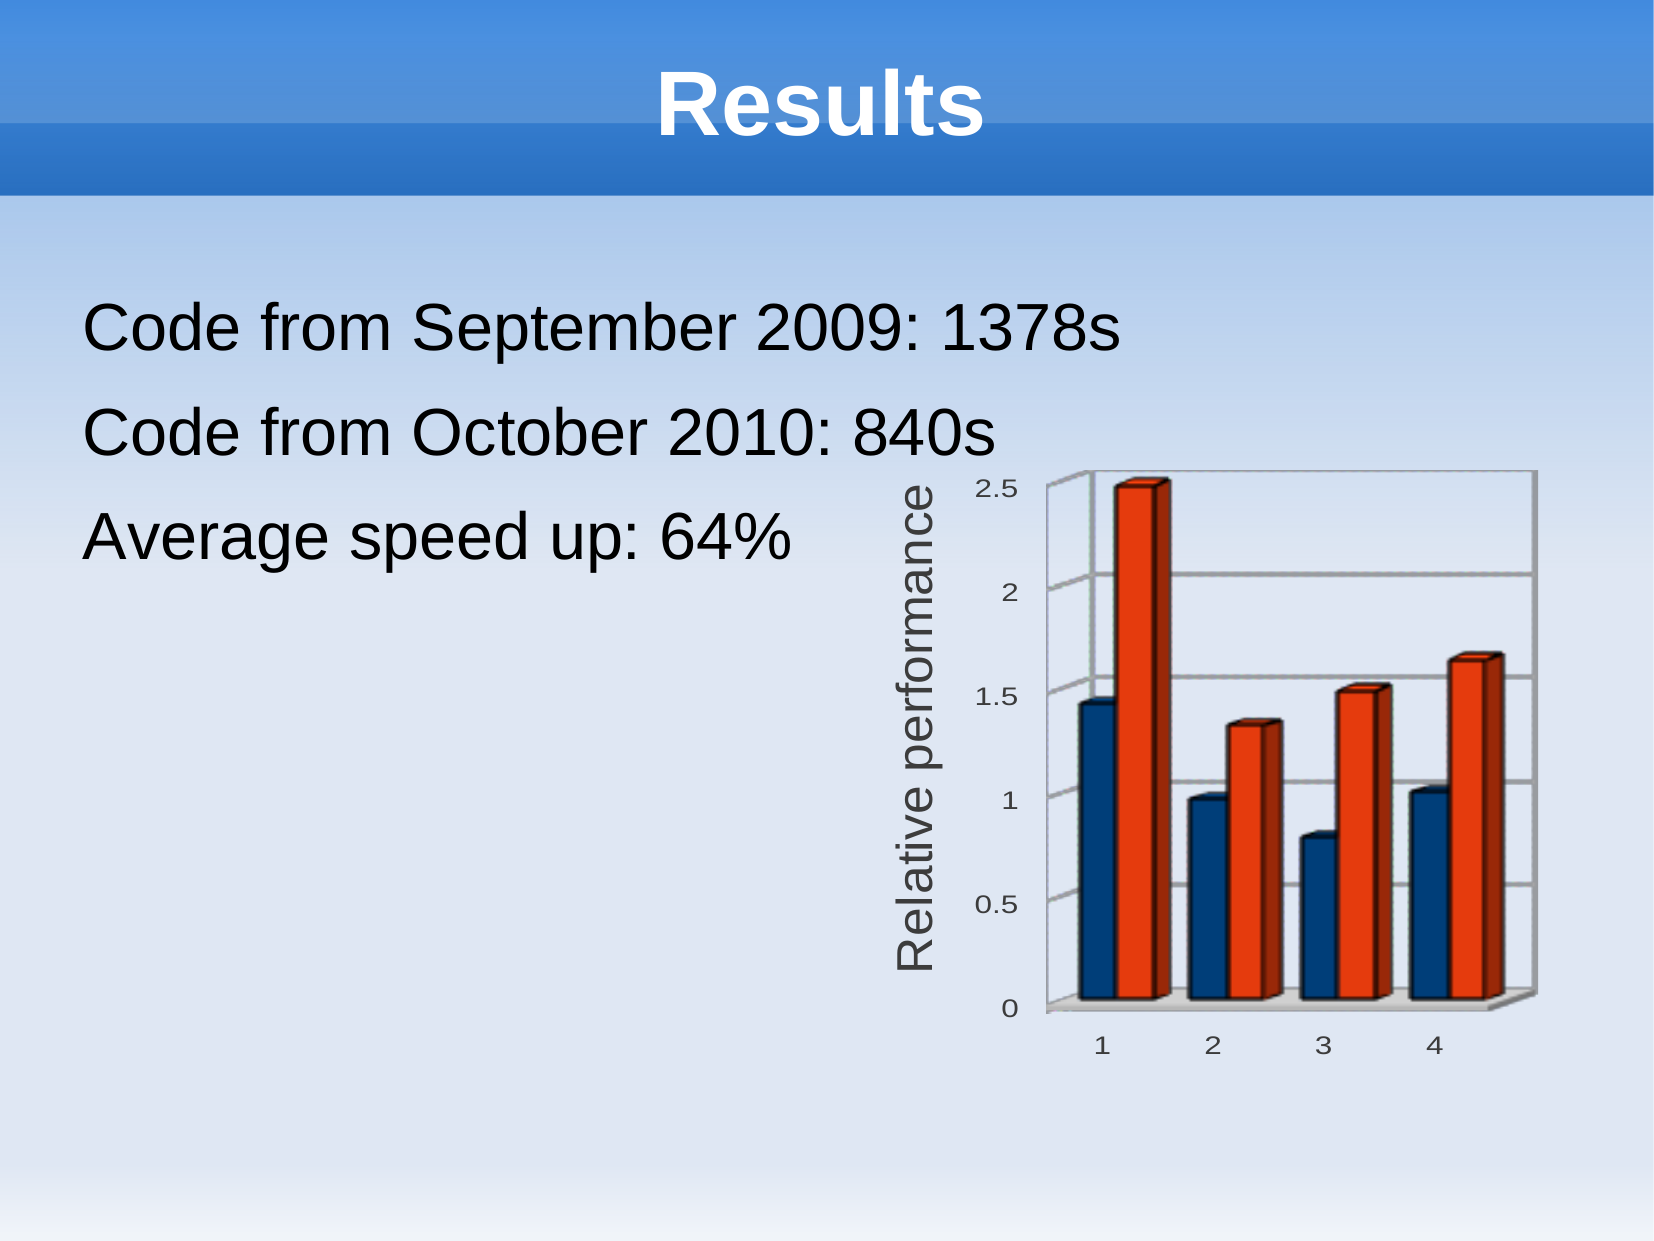

# Results
Code from September 2009: 1378s
Code from October 2010: 840s
Average speed up: 64%